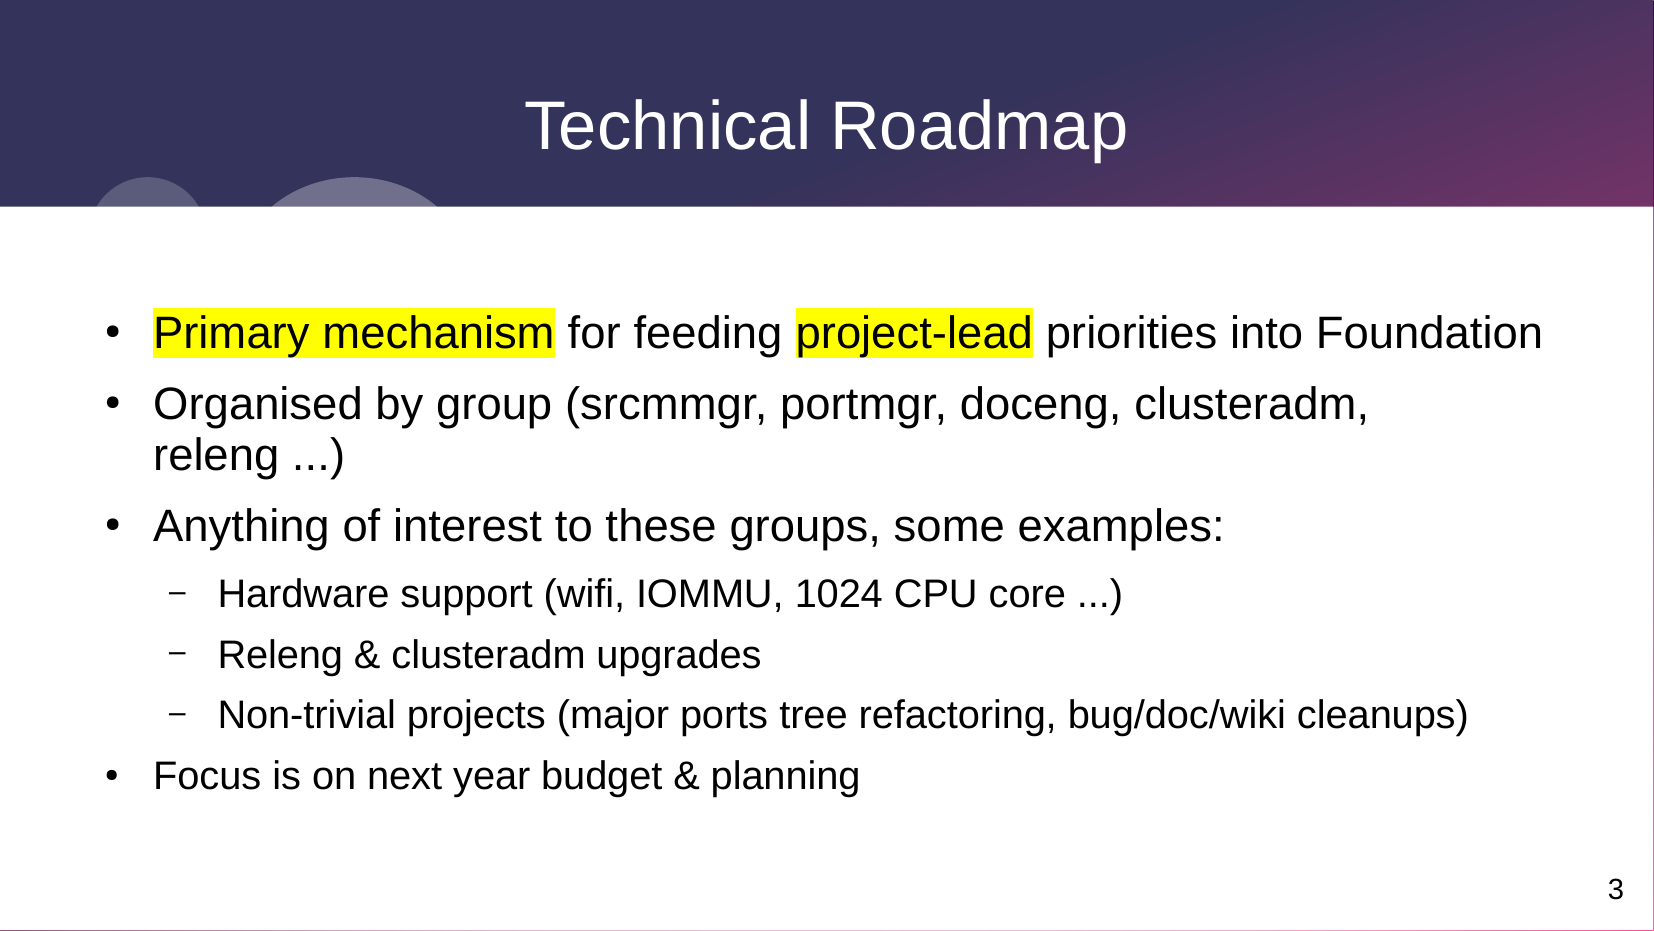

# Technical Roadmap
Primary mechanism for feeding project-lead priorities into Foundation
Organised by group (srcmmgr, portmgr, doceng, clusteradm, releng ...)
Anything of interest to these groups, some examples:
Hardware support (wifi, IOMMU, 1024 CPU core ...)
Releng & clusteradm upgrades
Non-trivial projects (major ports tree refactoring, bug/doc/wiki cleanups)
Focus is on next year budget & planning
3